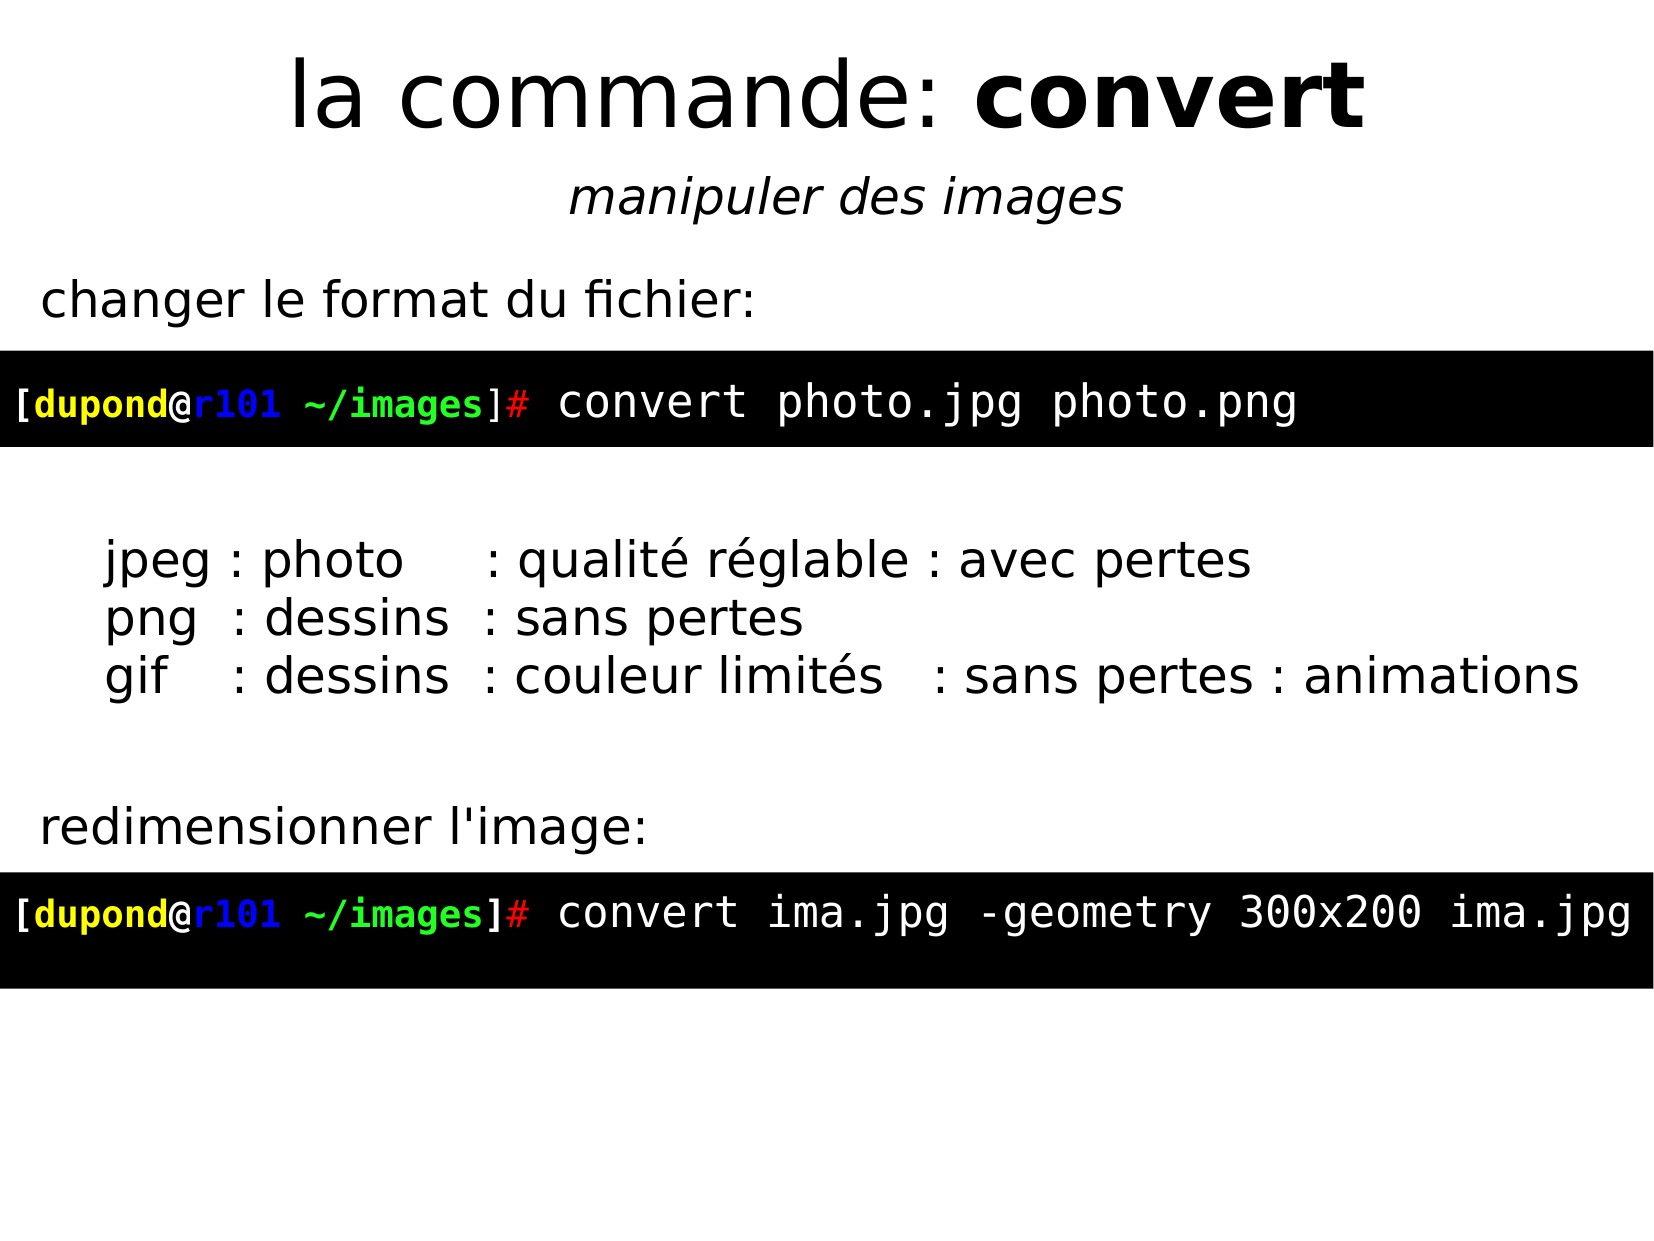

# la commande: convert
manipuler des images
changer le format du fichier:
 [dupond@r101 ~/images]# convert photo.jpg photo.png
jpeg : photo : qualité réglable : avec pertes
png : dessins : sans pertes
gif : dessins : couleur limités : sans pertes : animations
redimensionner l'image:
 [dupond@r101 ~/images]# convert ima.jpg -geometry 300x200 ima.jpg